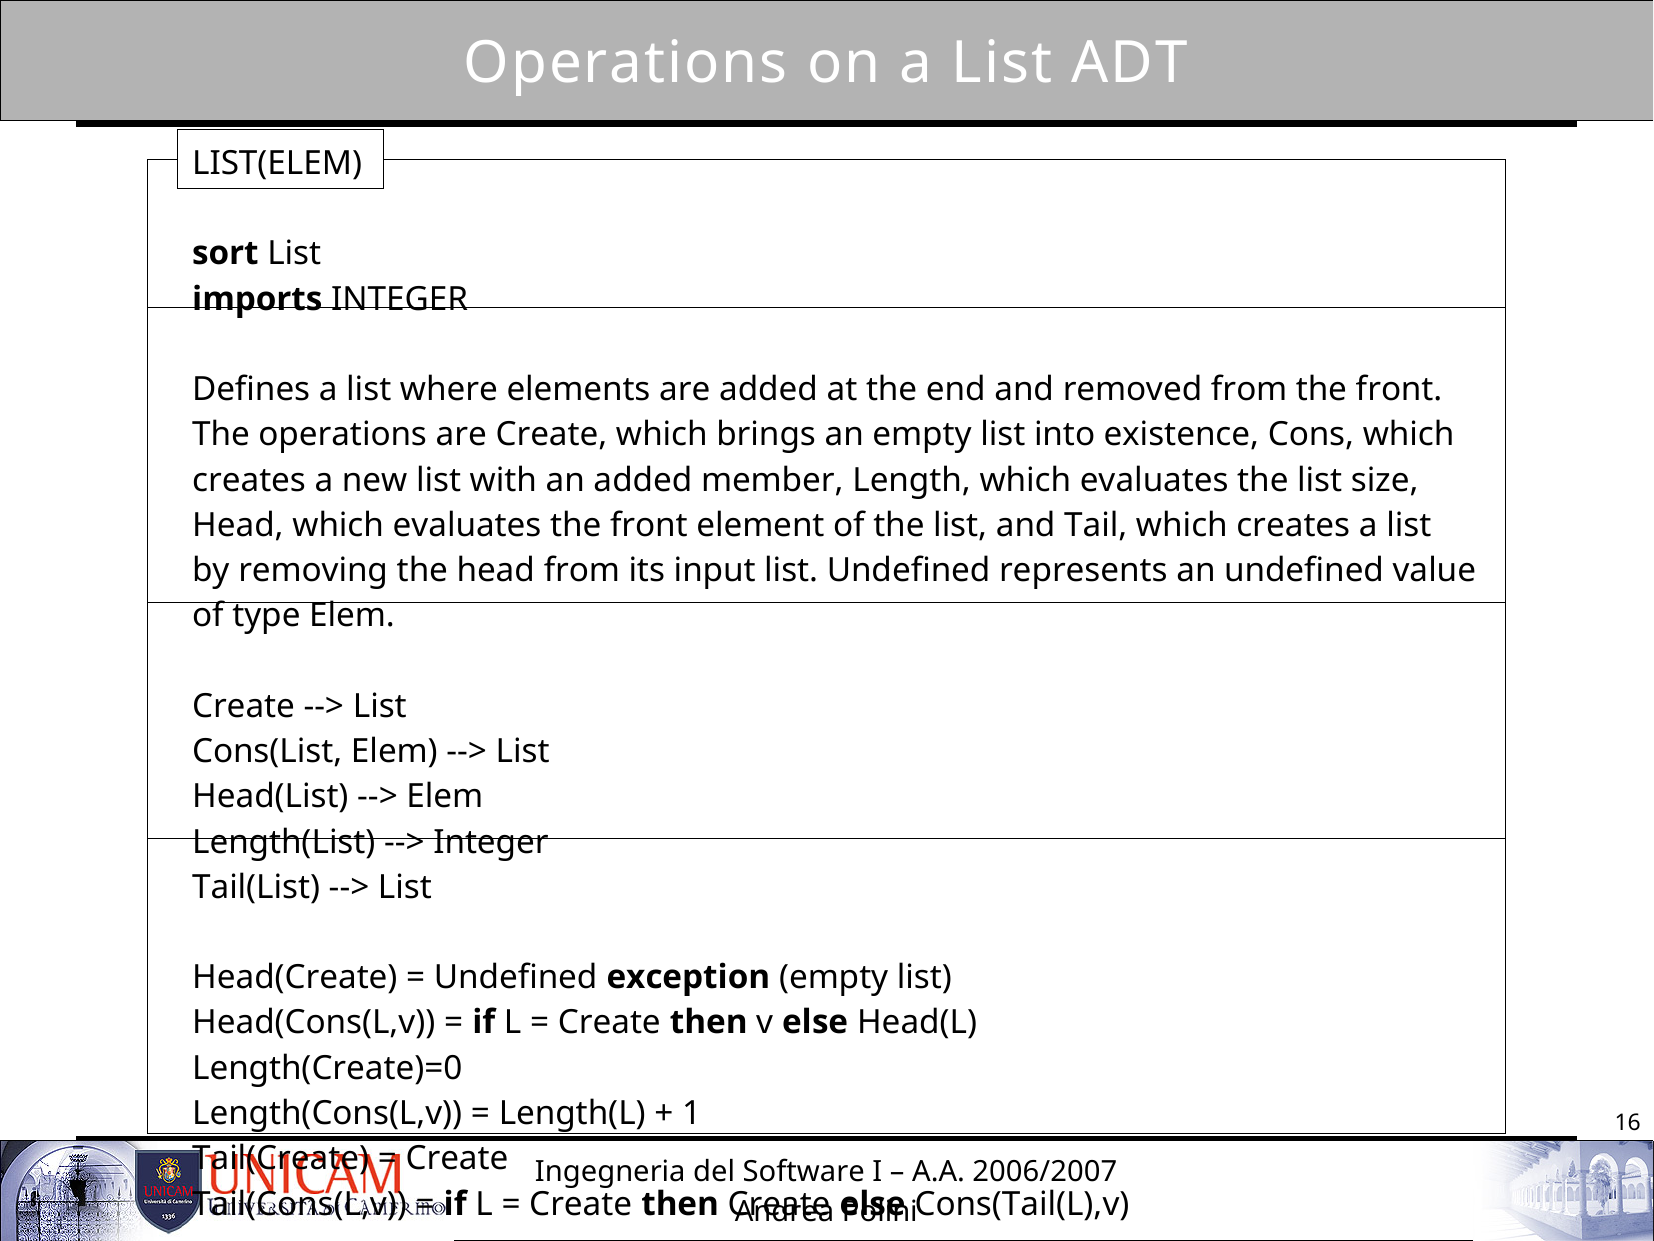

# Operations on a List ADT
LIST(ELEM)
sort List
imports INTEGER
Defines a list where elements are added at the end and removed from the front.
The operations are Create, which brings an empty list into existence, Cons, which
creates a new list with an added member, Length, which evaluates the list size,
Head, which evaluates the front element of the list, and Tail, which creates a list
by removing the head from its input list. Undefined represents an undefined value
of type Elem.
Create --> List
Cons(List, Elem) --> List
Head(List) --> Elem
Length(List) --> Integer
Tail(List) --> List
Head(Create) = Undefined exception (empty list)
Head(Cons(L,v)) = if L = Create then v else Head(L)
Length(Create)=0
Length(Cons(L,v)) = Length(L) + 1
Tail(Create) = Create
Tail(Cons(L,v)) = if L = Create then Create else Cons(Tail(L),v)
16